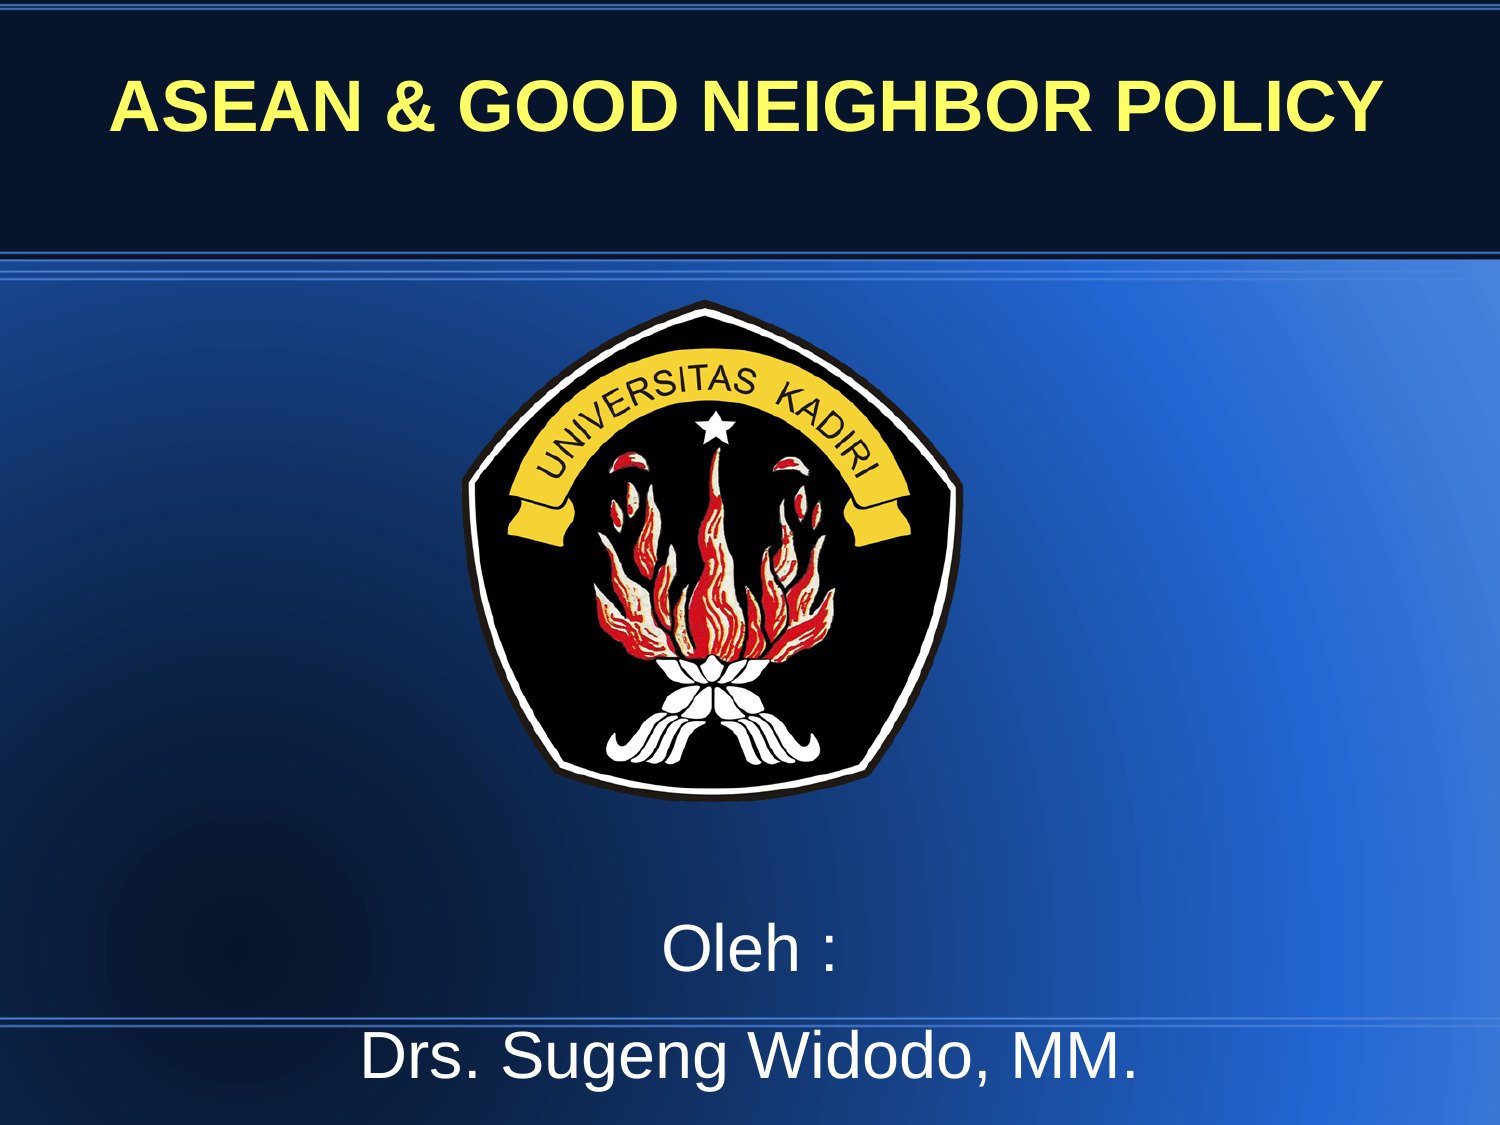

ASEAN & GOOD NEIGHBOR POLICY
# Oleh :
Drs. Sugeng Widodo, MM.